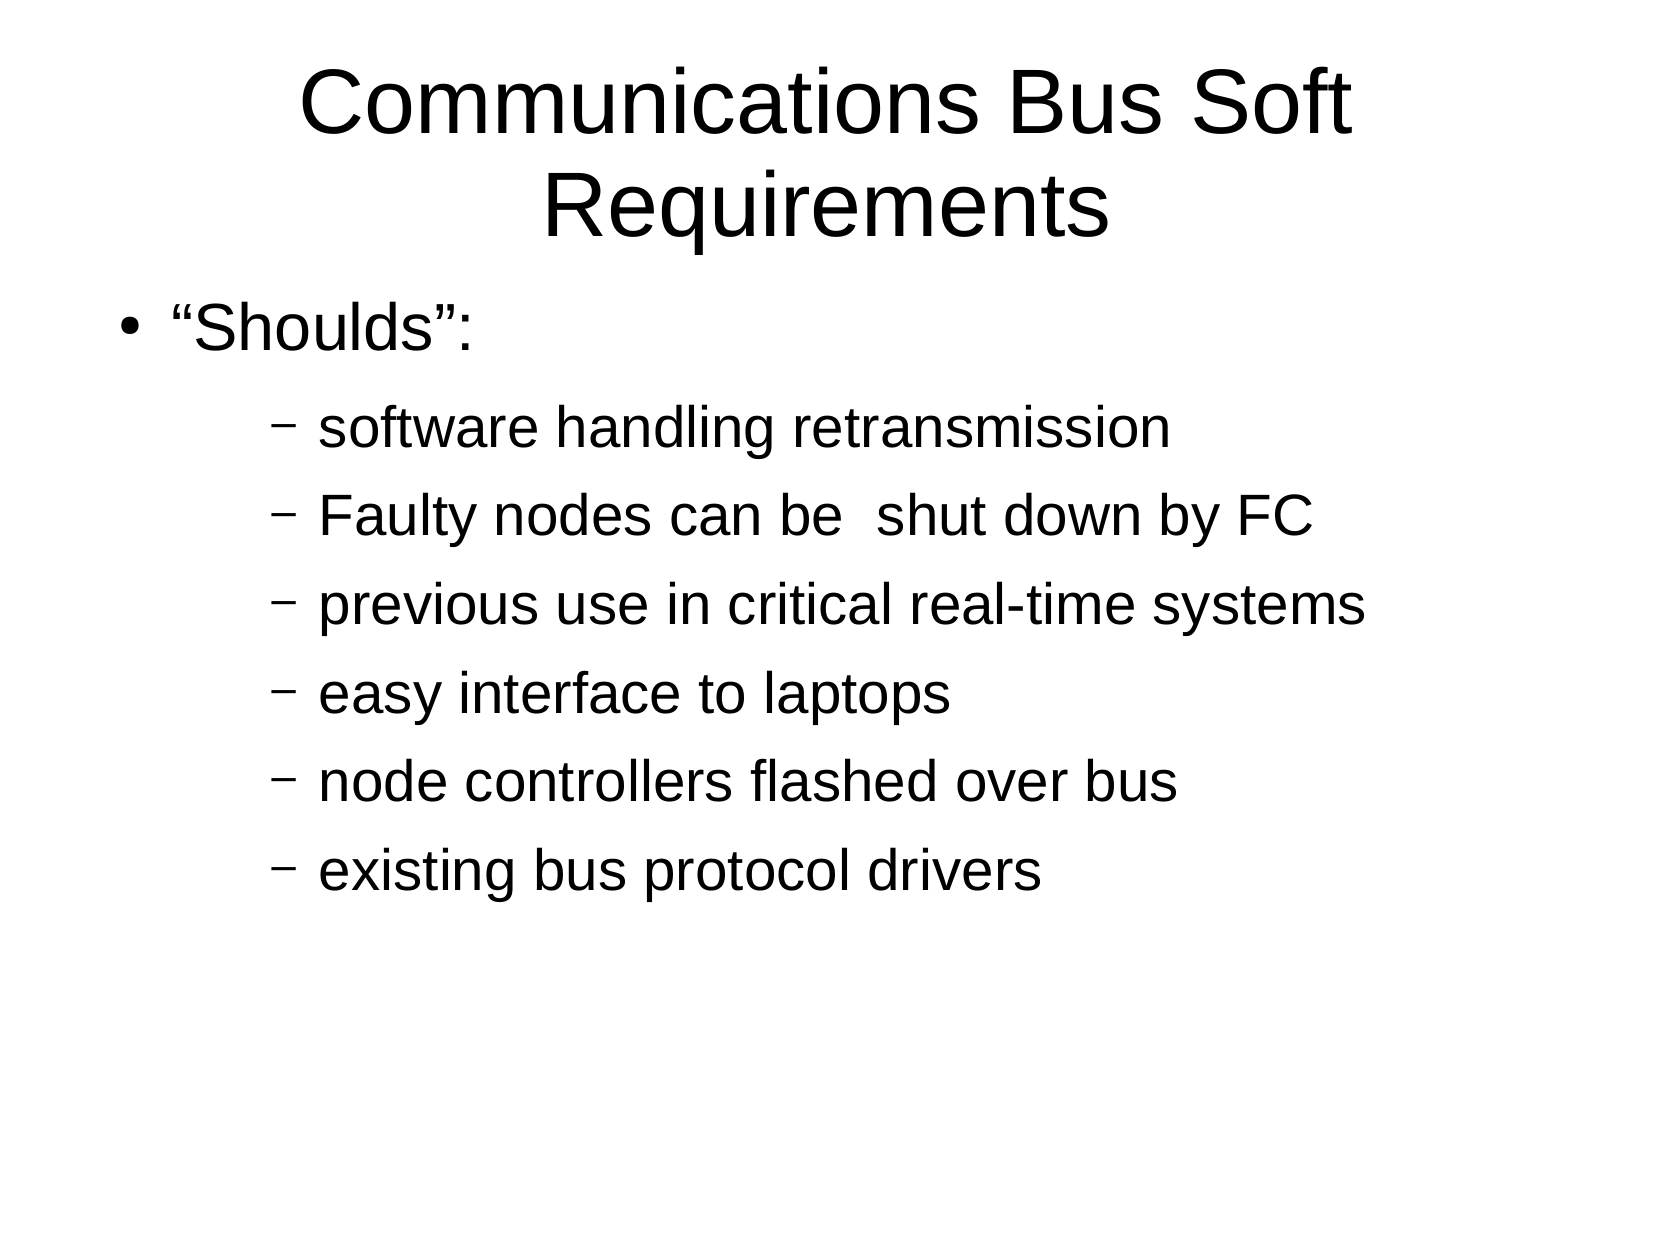

# Communications Bus Soft Requirements
“Shoulds”:
software handling retransmission
Faulty nodes can be shut down by FC
previous use in critical real-time systems
easy interface to laptops
node controllers flashed over bus
existing bus protocol drivers